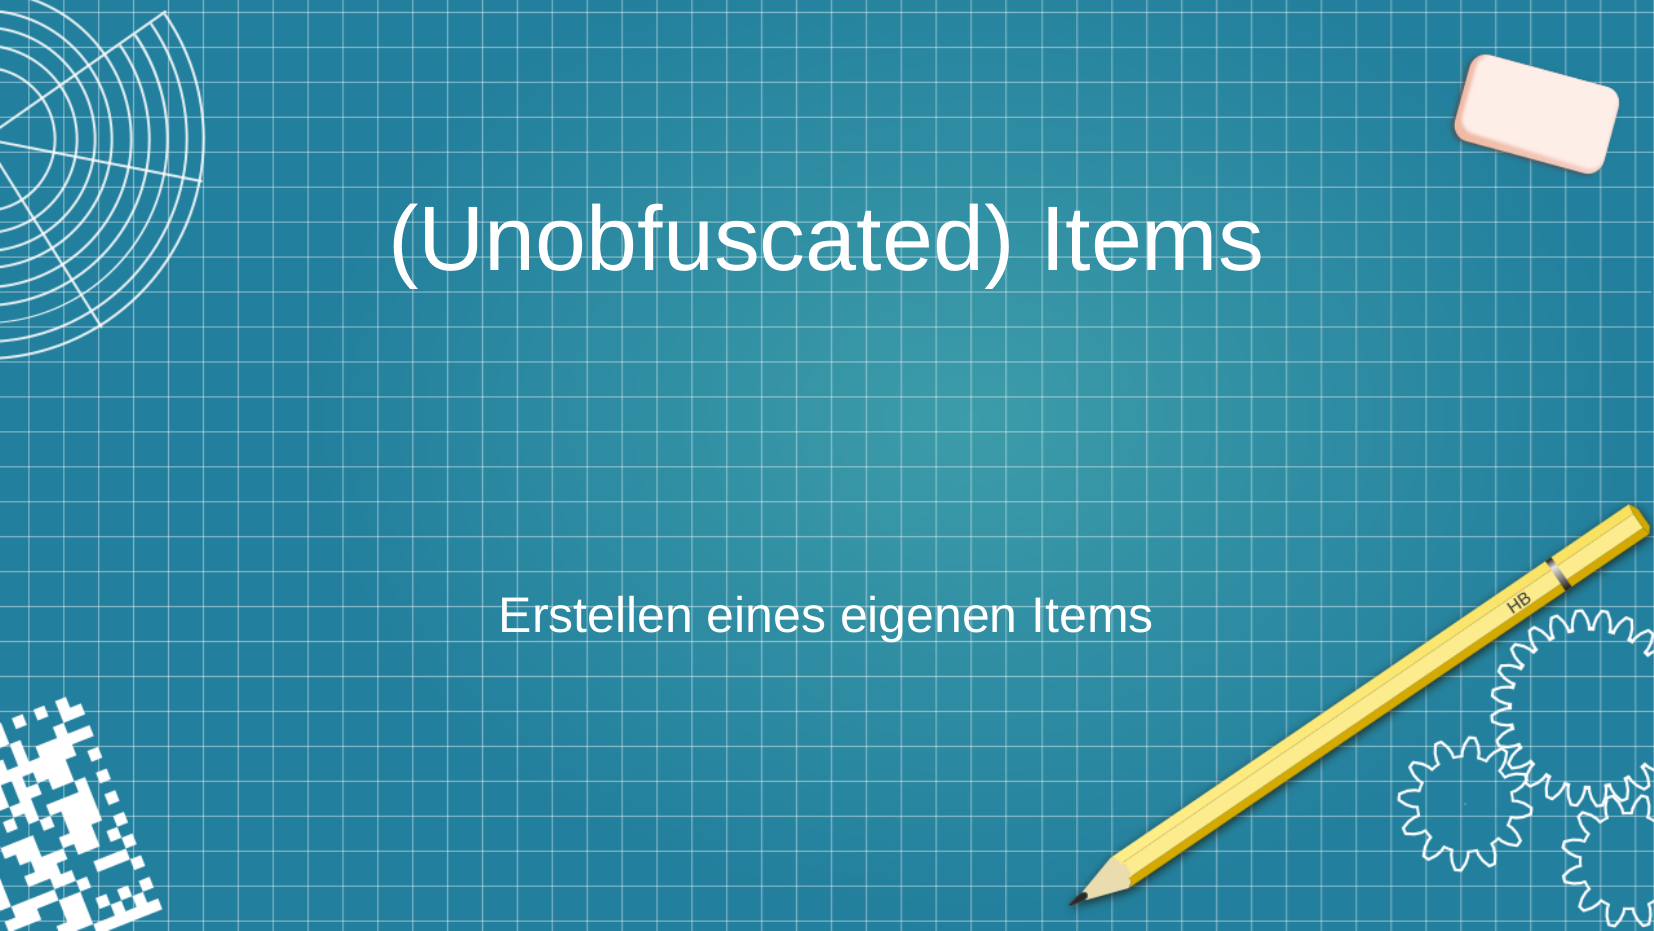

# (Unobfuscated) Items
Erstellen eines eigenen Items